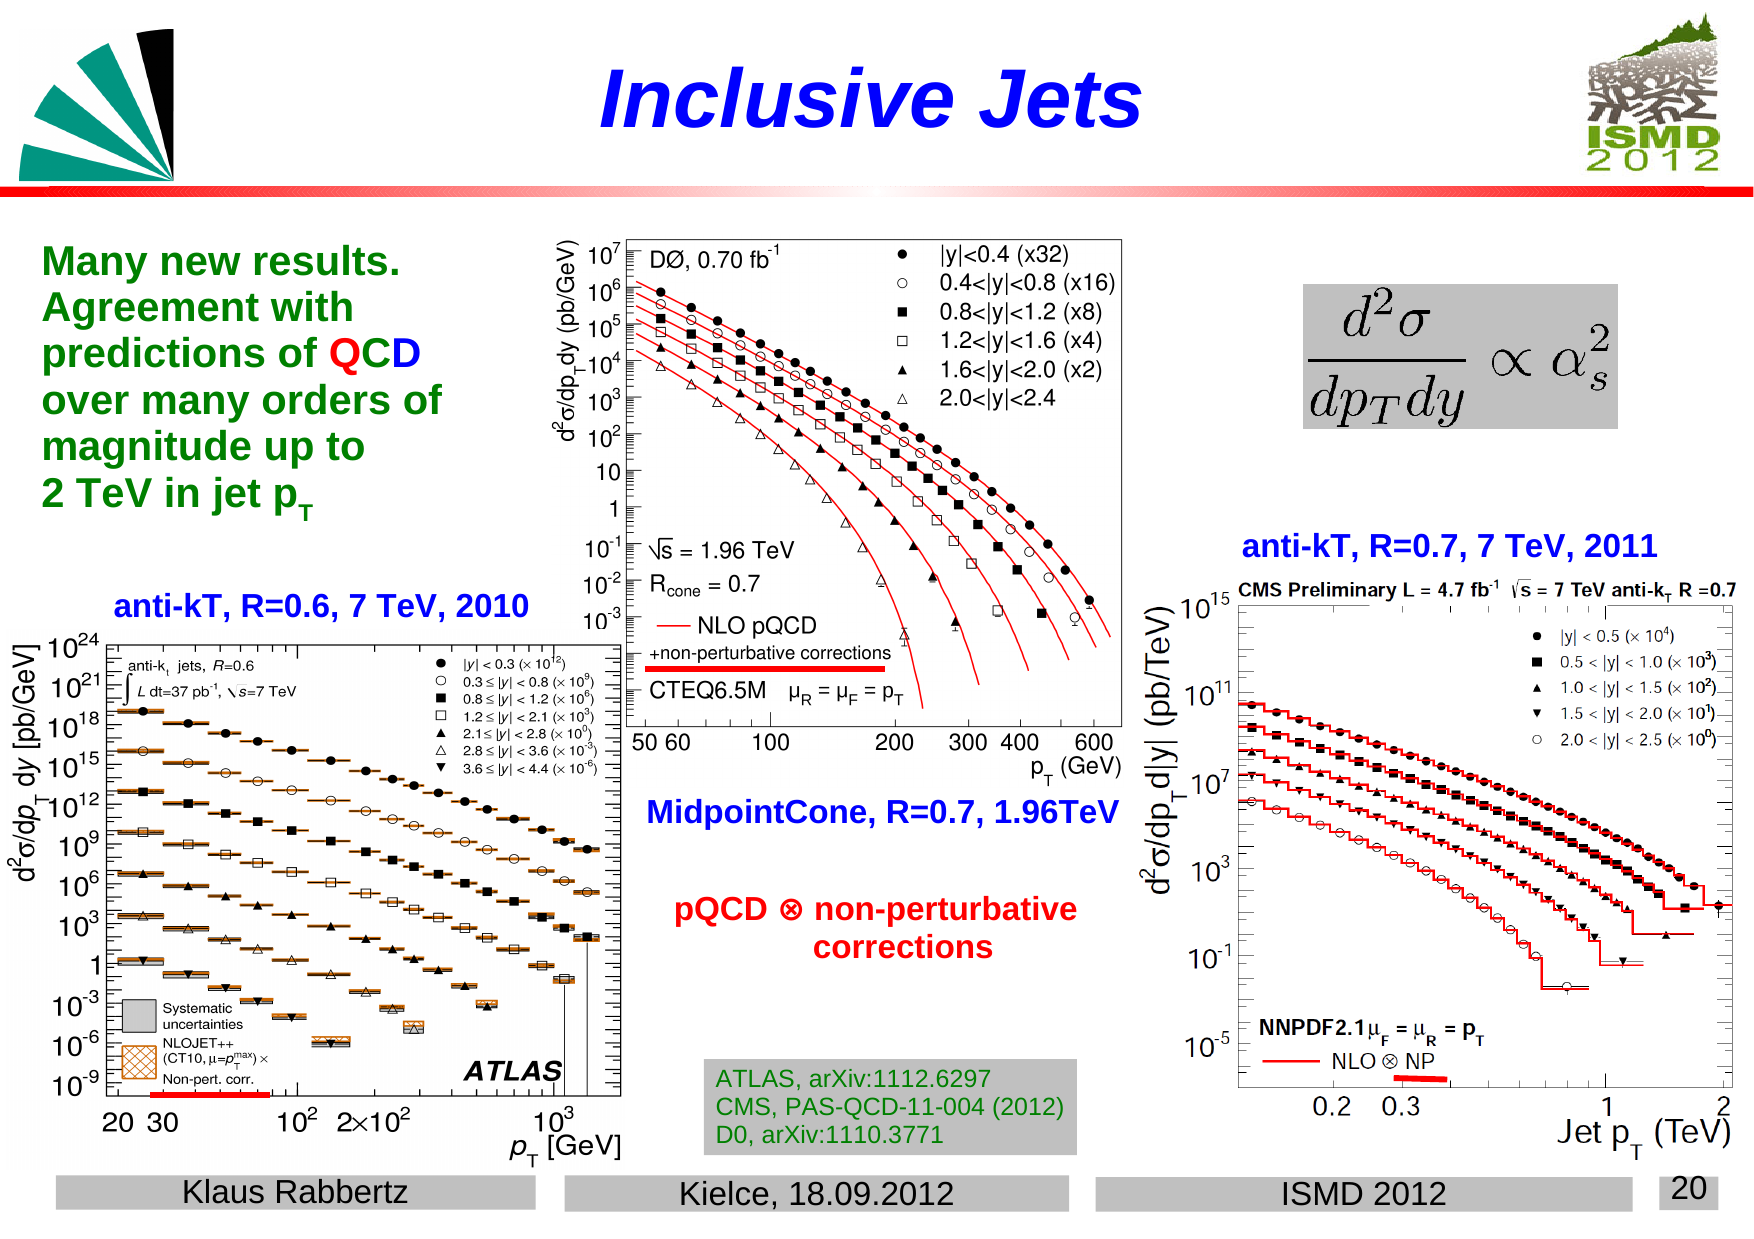

# Inclusive Jets
Many new results.
Agreement with
predictions of QCD
over many orders of
magnitude up to
2 TeV in jet pT
anti-kT, R=0.7, 7 TeV, 2011
anti-kT, R=0.6, 7 TeV, 2010
MidpointCone, R=0.7, 1.96TeV
pQCD ⊗ non-perturbative
 corrections
ATLAS, arXiv:1112.6297
CMS, PAS-QCD-11-004 (2012)
D0, arXiv:1110.3771